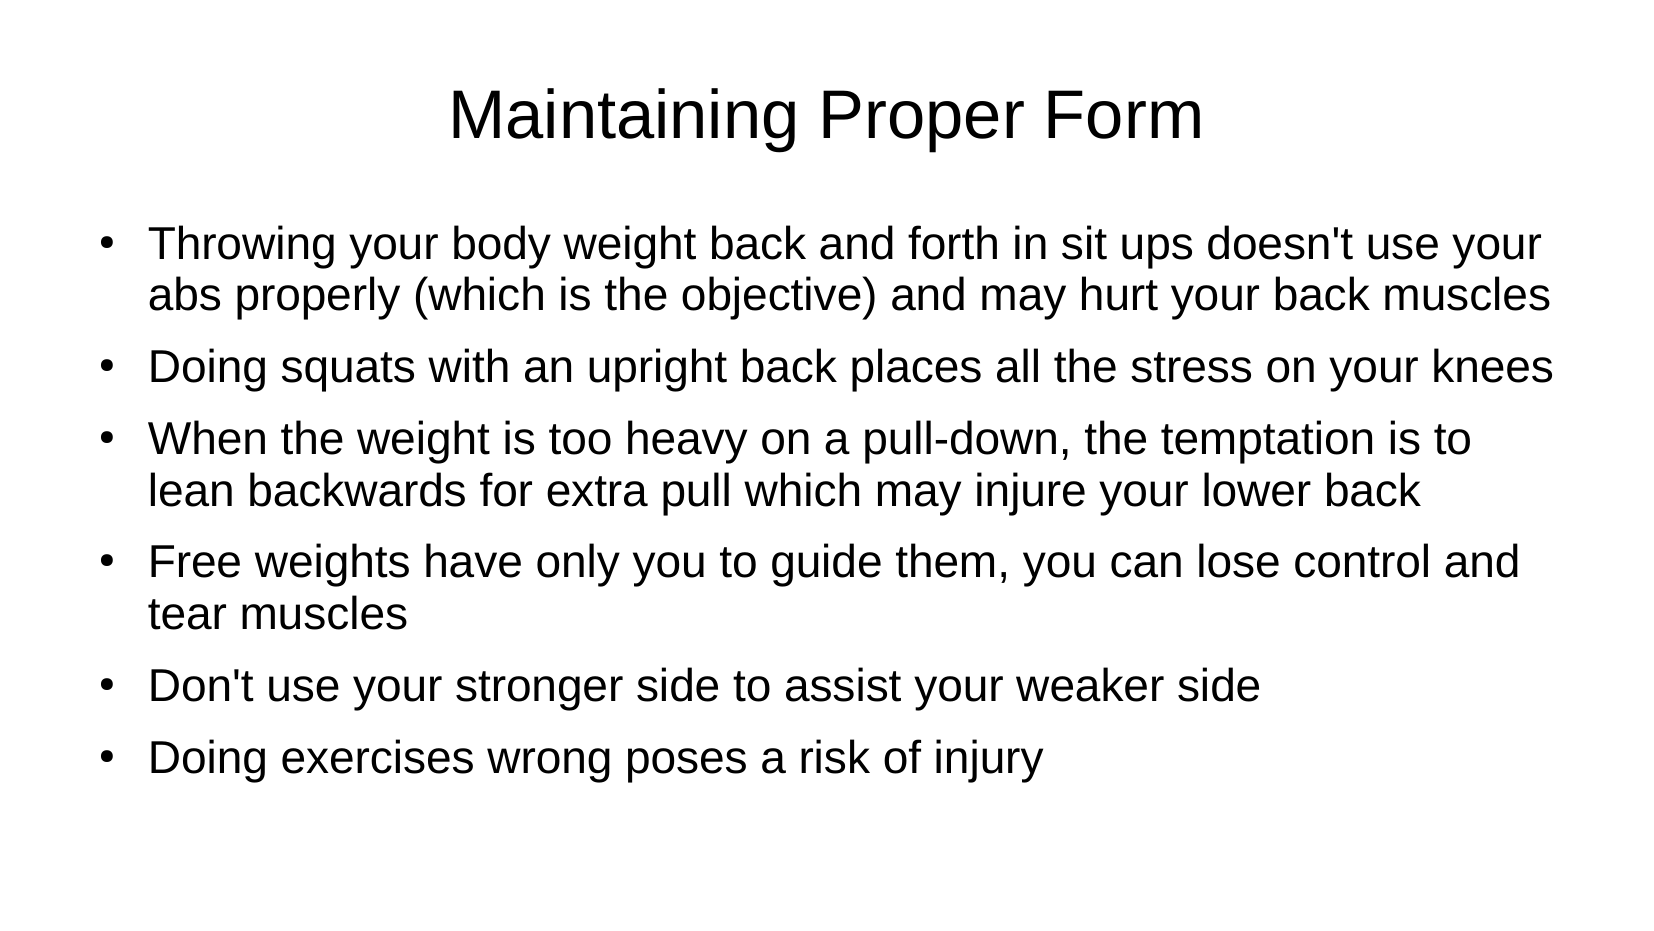

# Maintaining Proper Form
Throwing your body weight back and forth in sit ups doesn't use your abs properly (which is the objective) and may hurt your back muscles
Doing squats with an upright back places all the stress on your knees
When the weight is too heavy on a pull-down, the temptation is to lean backwards for extra pull which may injure your lower back
Free weights have only you to guide them, you can lose control and tear muscles
Don't use your stronger side to assist your weaker side
Doing exercises wrong poses a risk of injury